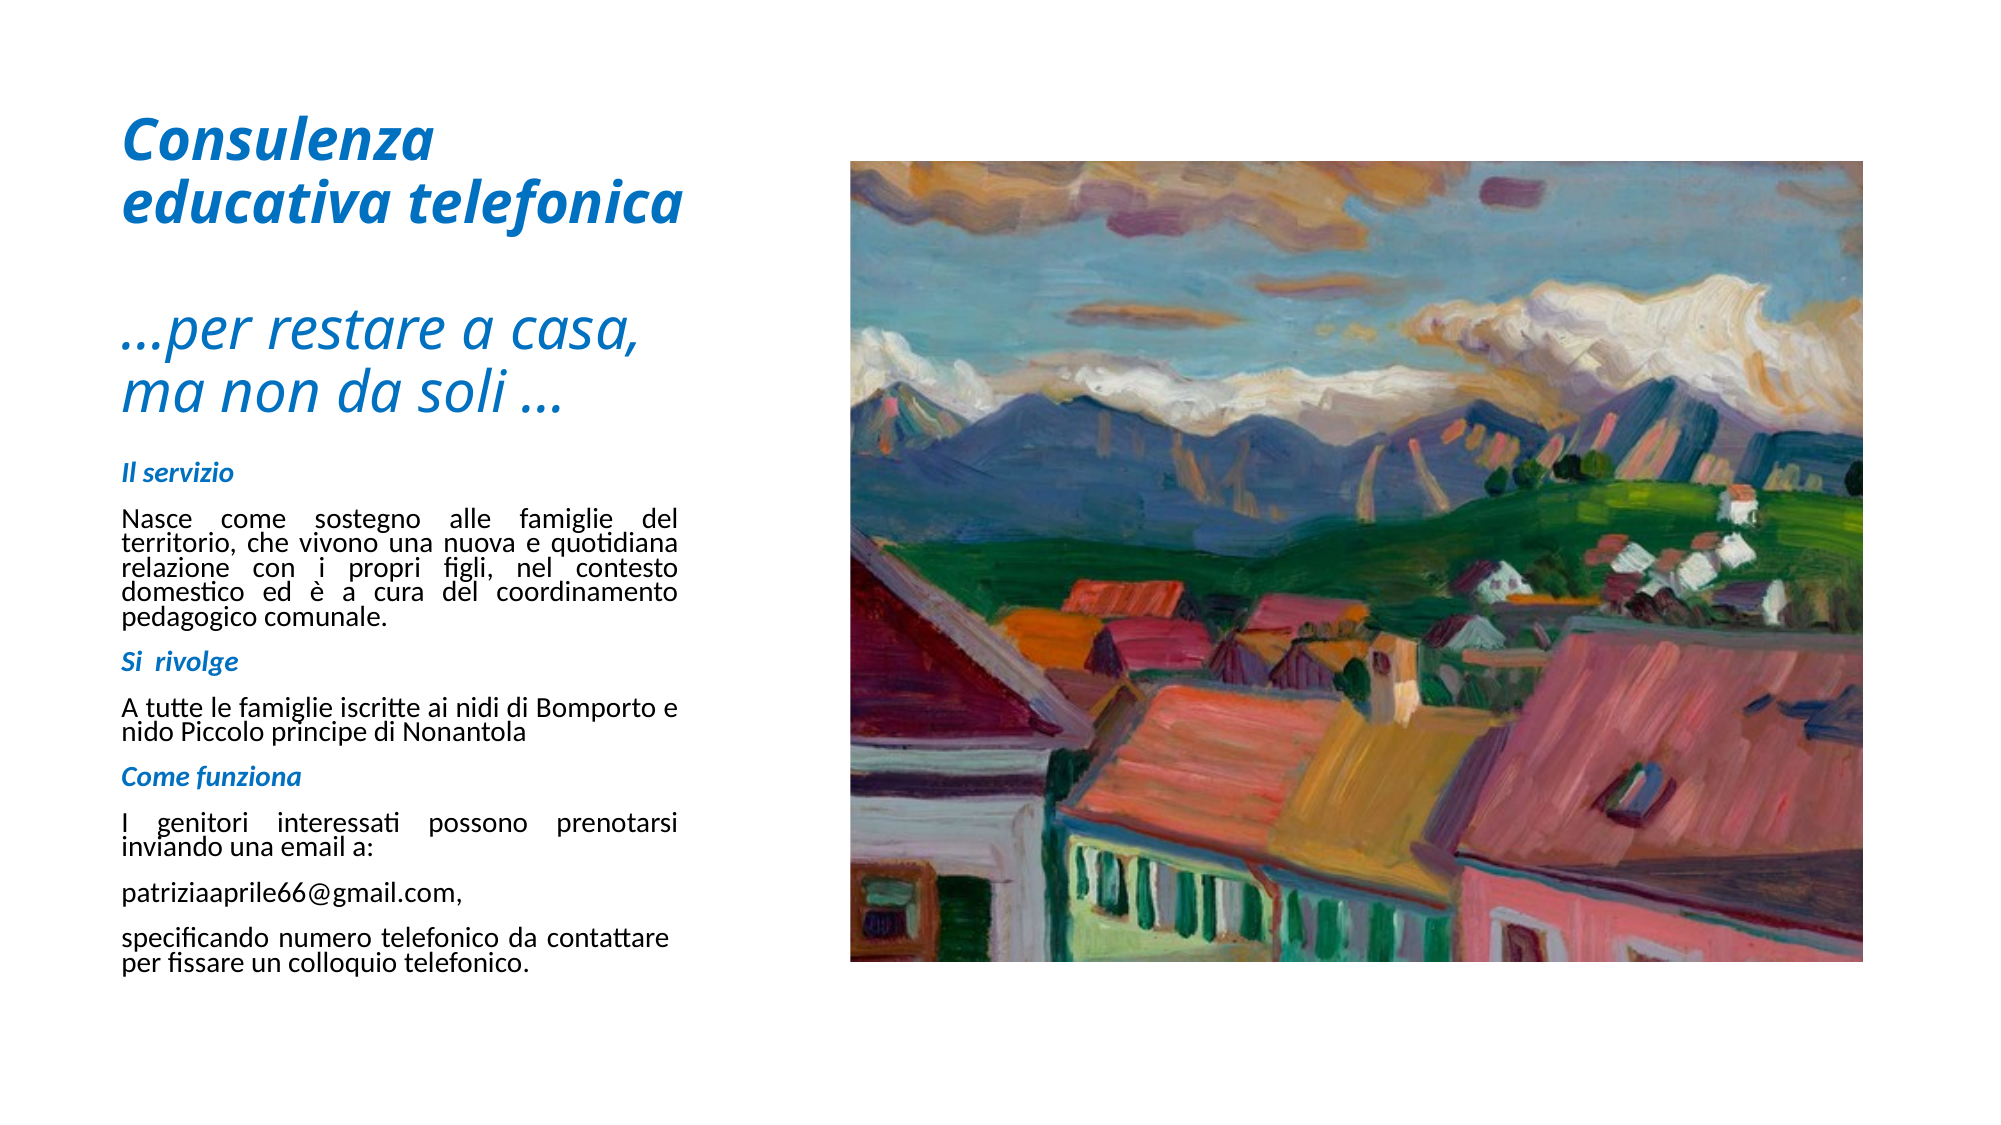

Consulenza educativa telefonica
…per restare a casa, ma non da soli …
# Il servizio
Nasce come sostegno alle famiglie del territorio, che vivono una nuova e quotidiana relazione con i propri figli, nel contesto domestico ed è a cura del coordinamento pedagogico comunale.
Si rivolge
A tutte le famiglie iscritte ai nidi di Bomporto e nido Piccolo principe di Nonantola
Come funziona
I genitori interessati possono prenotarsi inviando una email a:
patriziaaprile66@gmail.com,
specificando numero telefonico da contattare per fissare un colloquio telefonico.